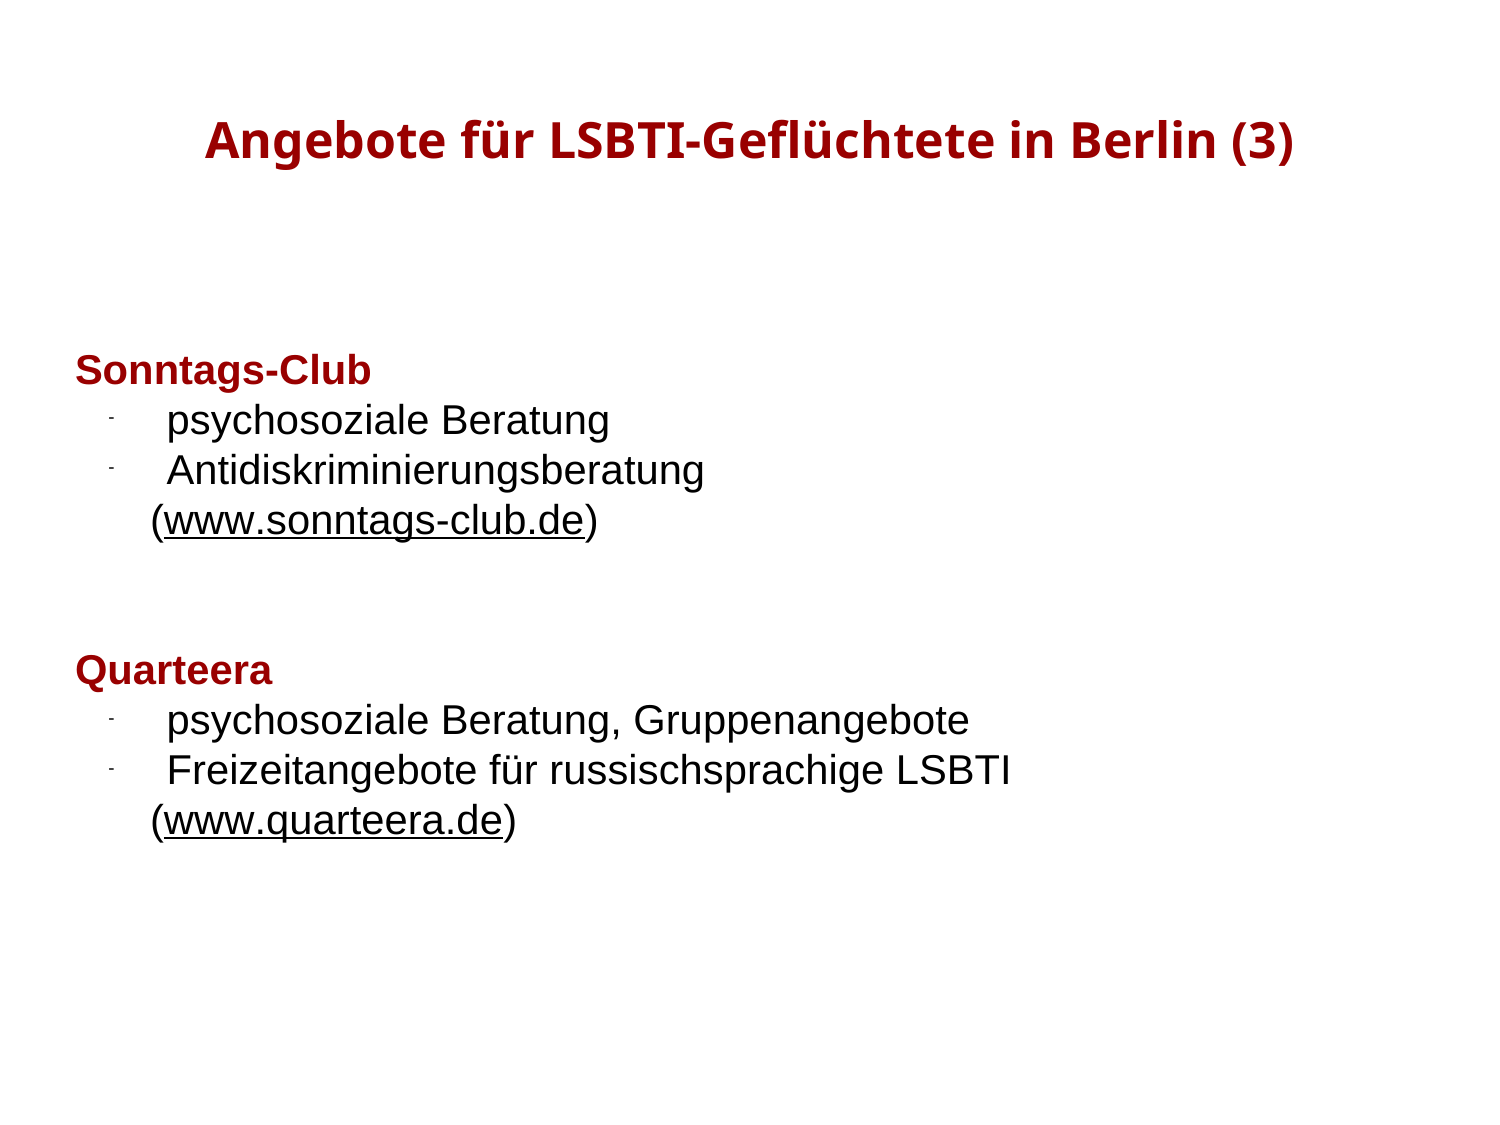

Angebote für LSBTI-Geflüchtete in Berlin (3)
Sonntags-Club
psychosoziale Beratung
Antidiskriminierungsberatung
(www.sonntags-club.de)
Quarteera
psychosoziale Beratung, Gruppenangebote
Freizeitangebote für russischsprachige LSBTI
(www.quarteera.de)